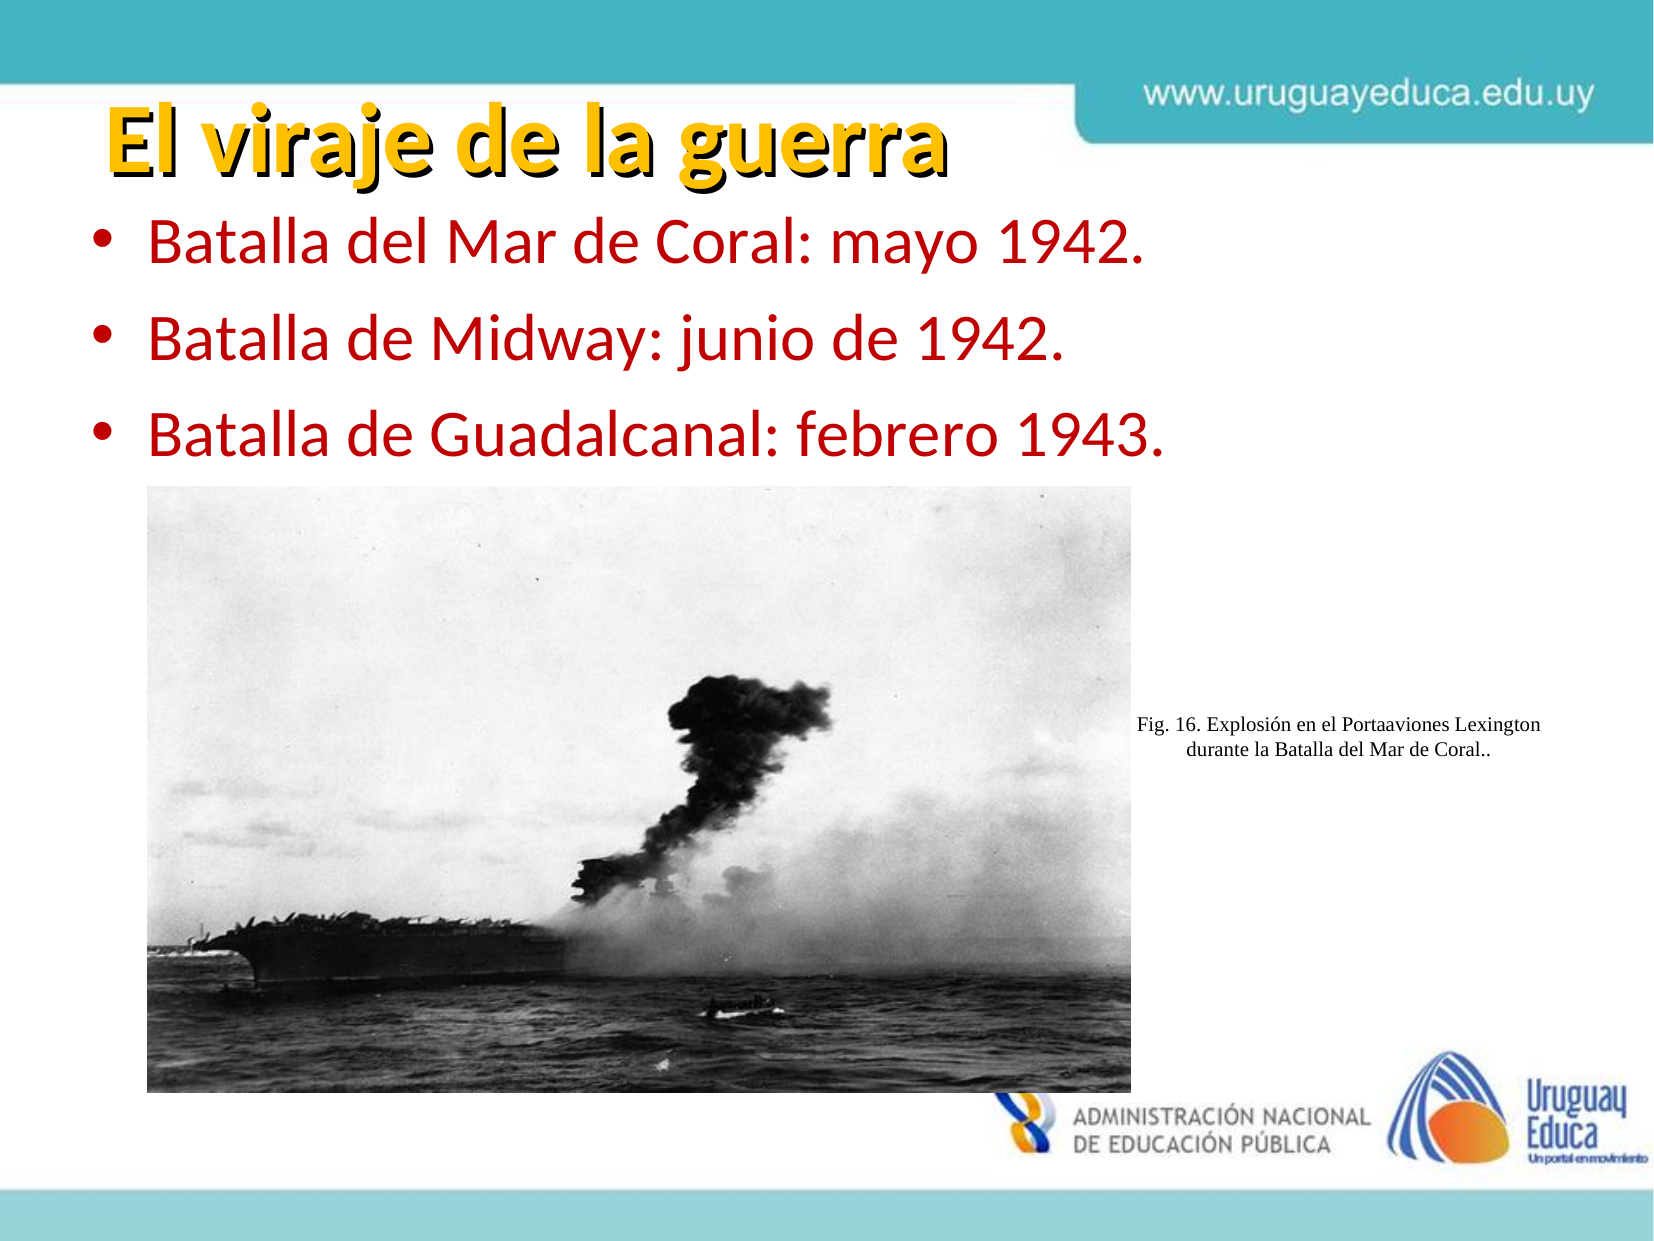

# El viraje de la guerra
Batalla del Mar de Coral: mayo 1942.
Batalla de Midway: junio de 1942.
Batalla de Guadalcanal: febrero 1943.
Fig. 16. Explosión en el Portaaviones Lexington durante la Batalla del Mar de Coral..